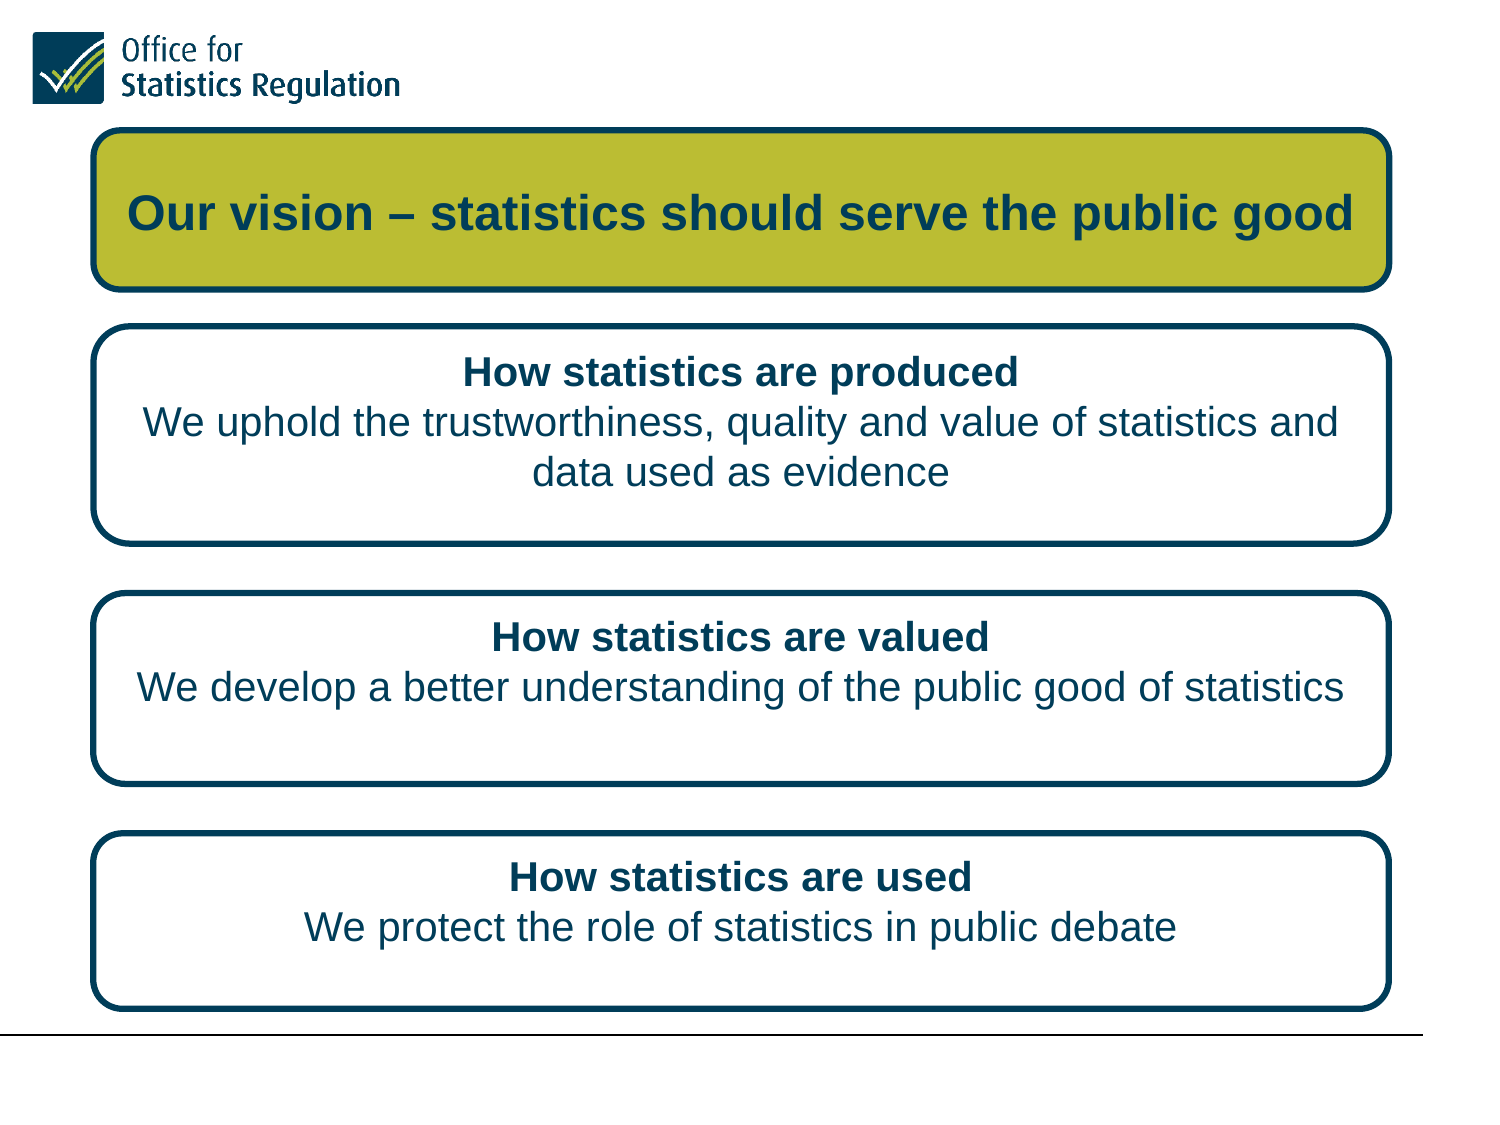

Our vision – statistics should serve the public good
How statistics are produced
We uphold the trustworthiness, quality and value of statistics and data used as evidence
How statistics are valued
We develop a better understanding of the public good of statistics
How statistics are used
We protect the role of statistics in public debate